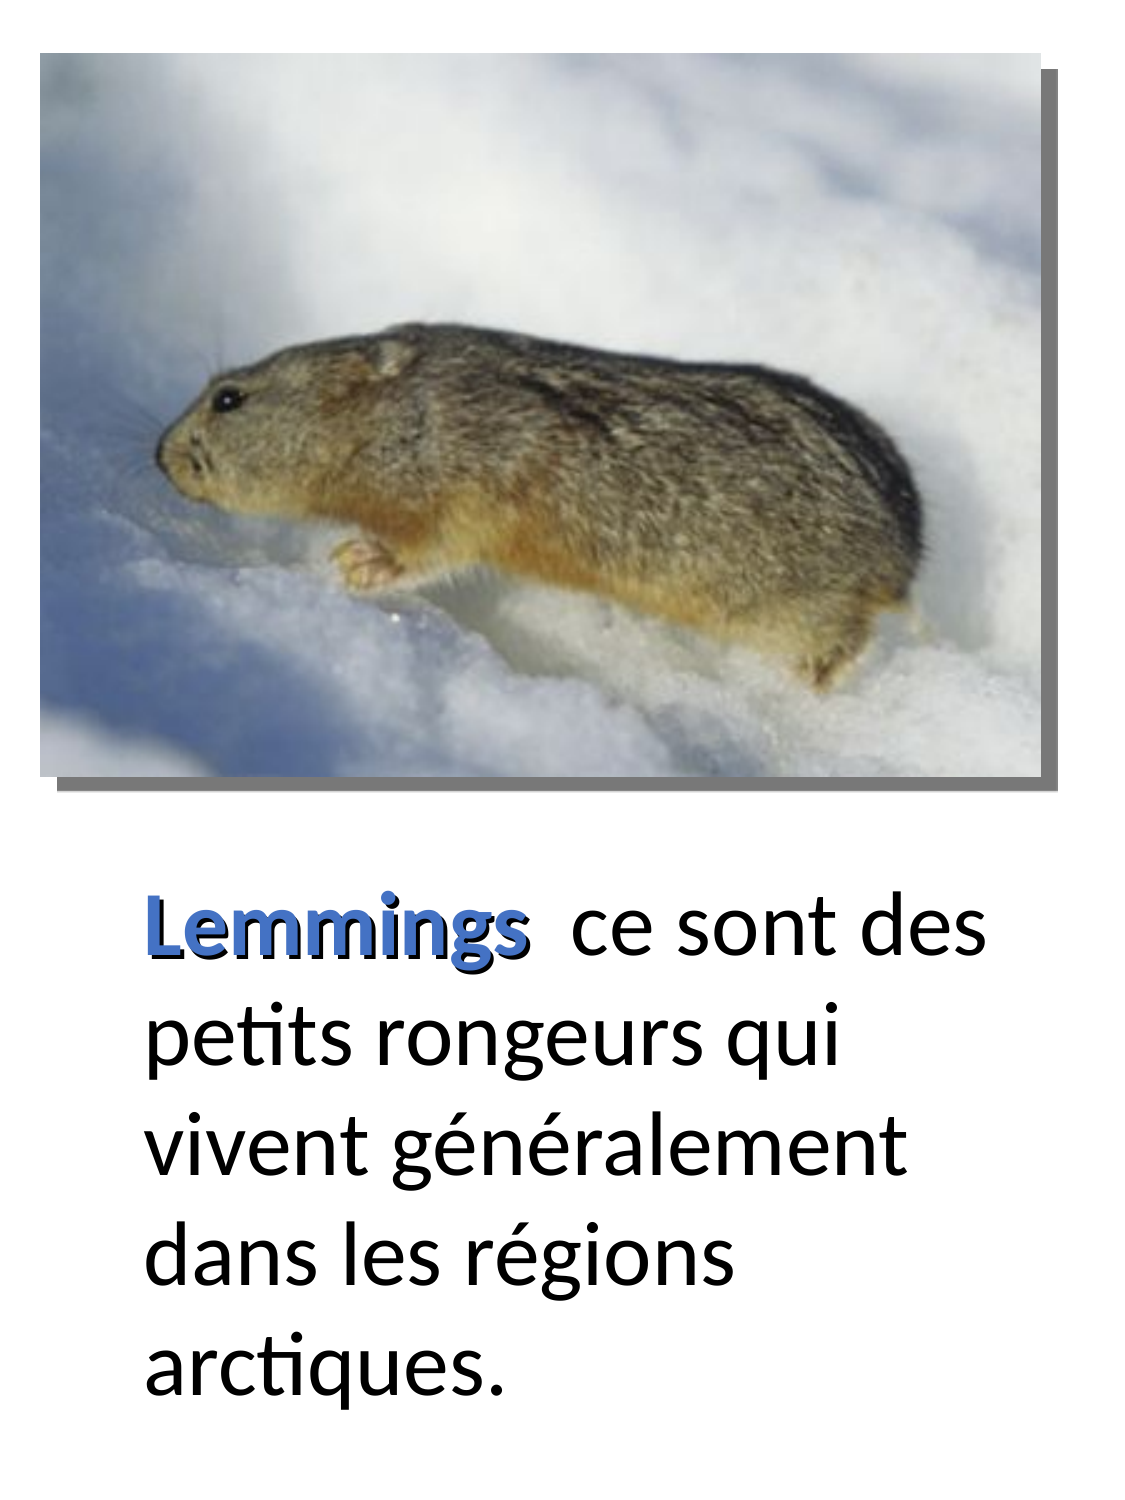

Lemmings ce sont des petits rongeurs qui vivent généralement dans les régions arctiques.